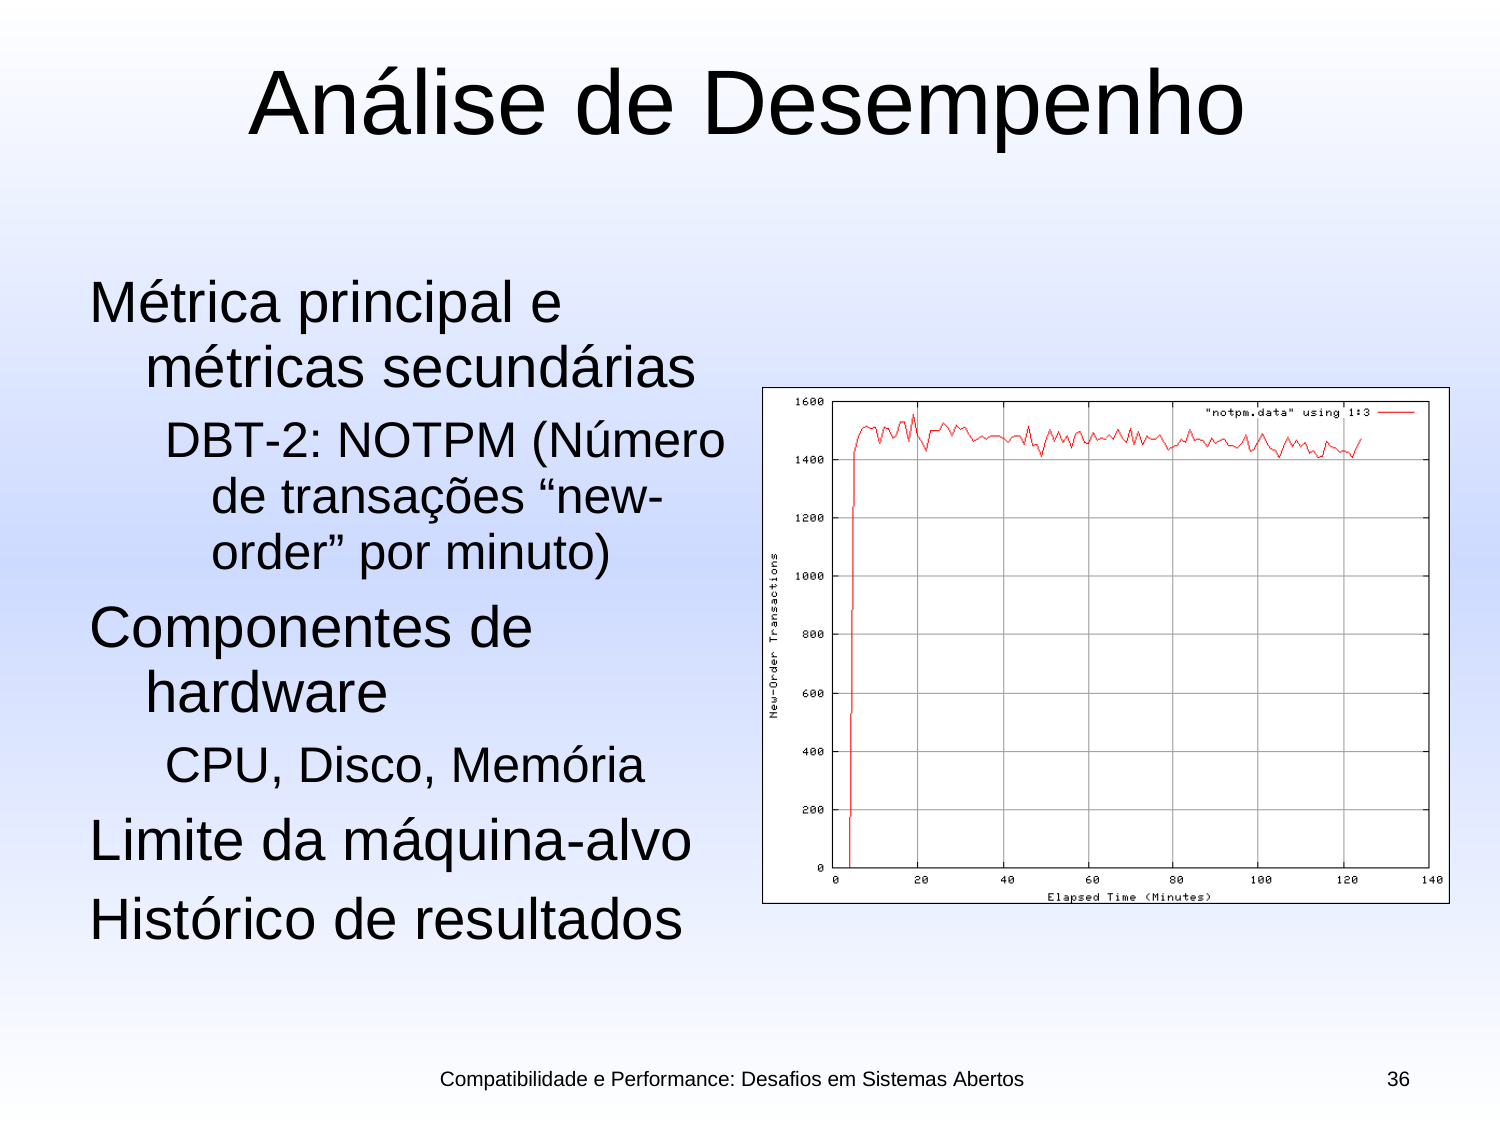

# Análise de Desempenho
Métrica principal e métricas secundárias
DBT-2: NOTPM (Número de transações “new-order” por minuto)
Componentes de hardware
CPU, Disco, Memória
Limite da máquina-alvo
Histórico de resultados
Compatibilidade e Performance: Desafios em Sistemas Abertos
36